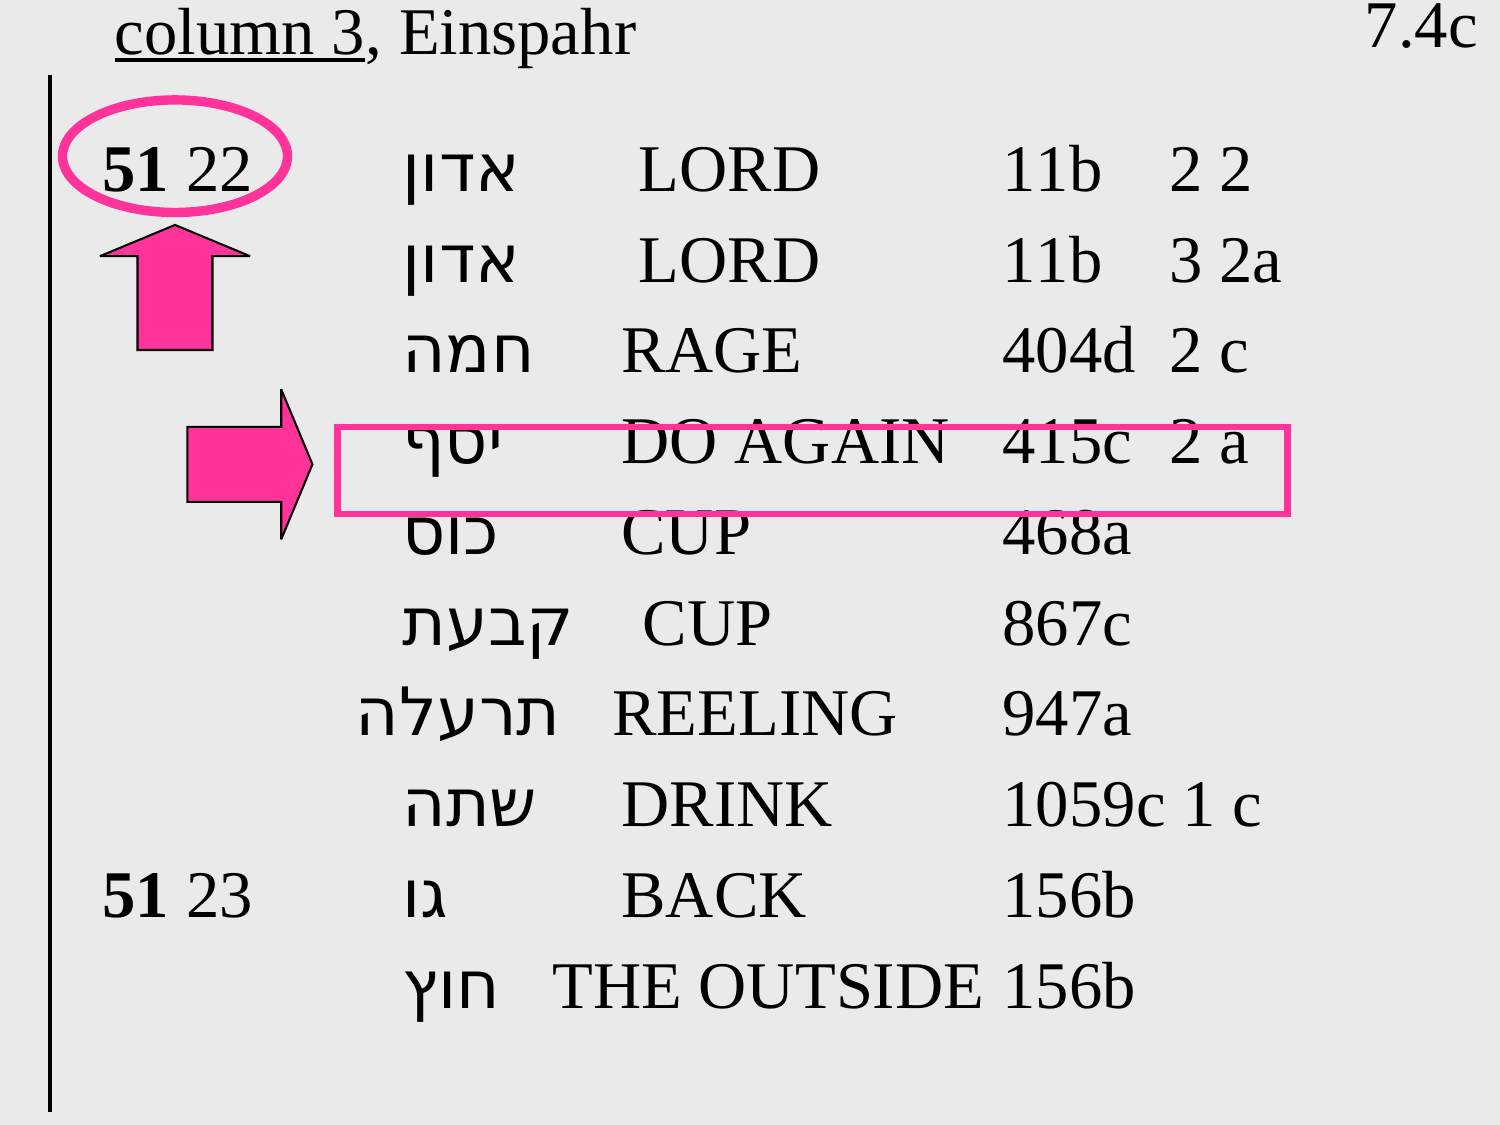

7.4c
column 3, Einspahr
51 22	אדון	 LORD		11b	 2 2
		אדון	 LORD		11b	 3 2a
		חמה RAGE		404d	 2 c
		יסף	 DO AGAIN	415c	 2 a
		כוס	 CUP		468a
		קבעת CUP		867c
	 תרעלה REELING	947a
		שתה	 DRINK		1059c 1 c
51 23	גו	 BACK		156b
		חוץ	THE OUTSIDE	156b